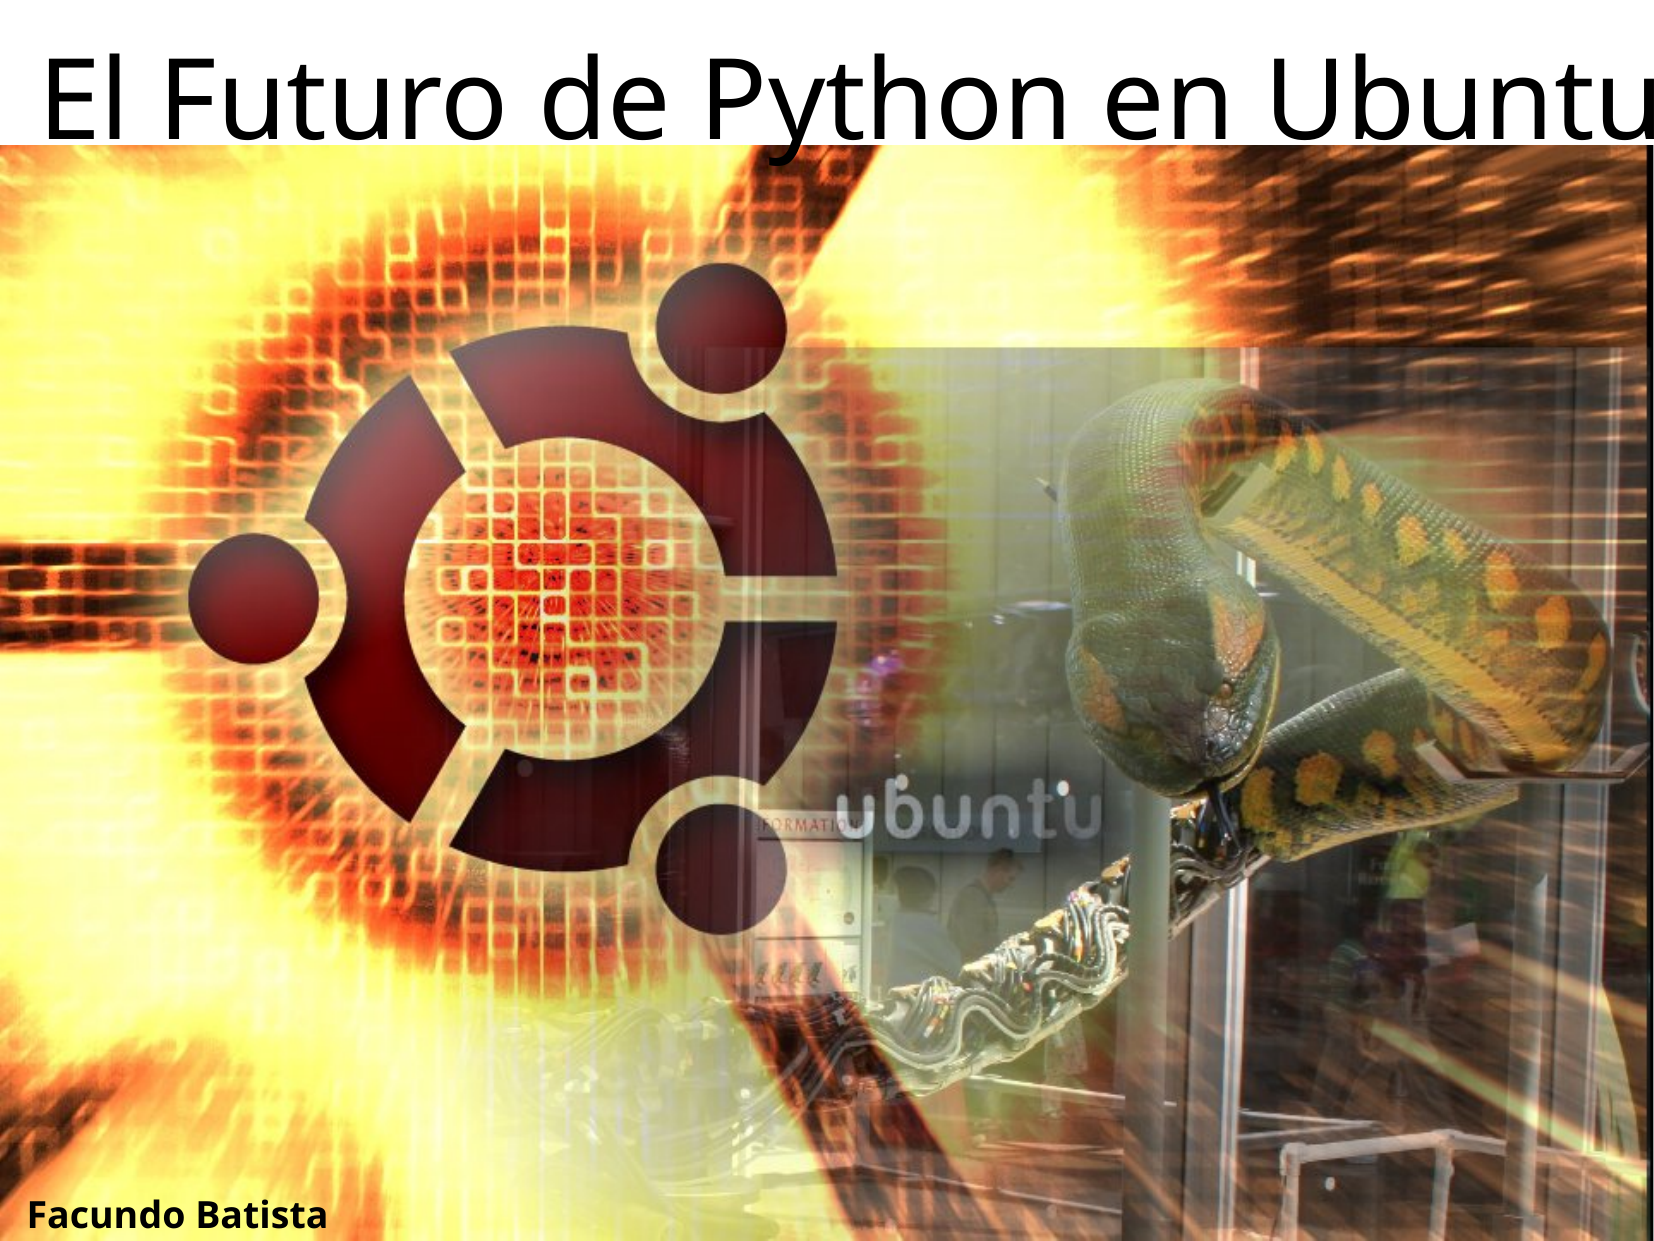

El Futuro de Python en Ubuntu
#
Facundo Batista